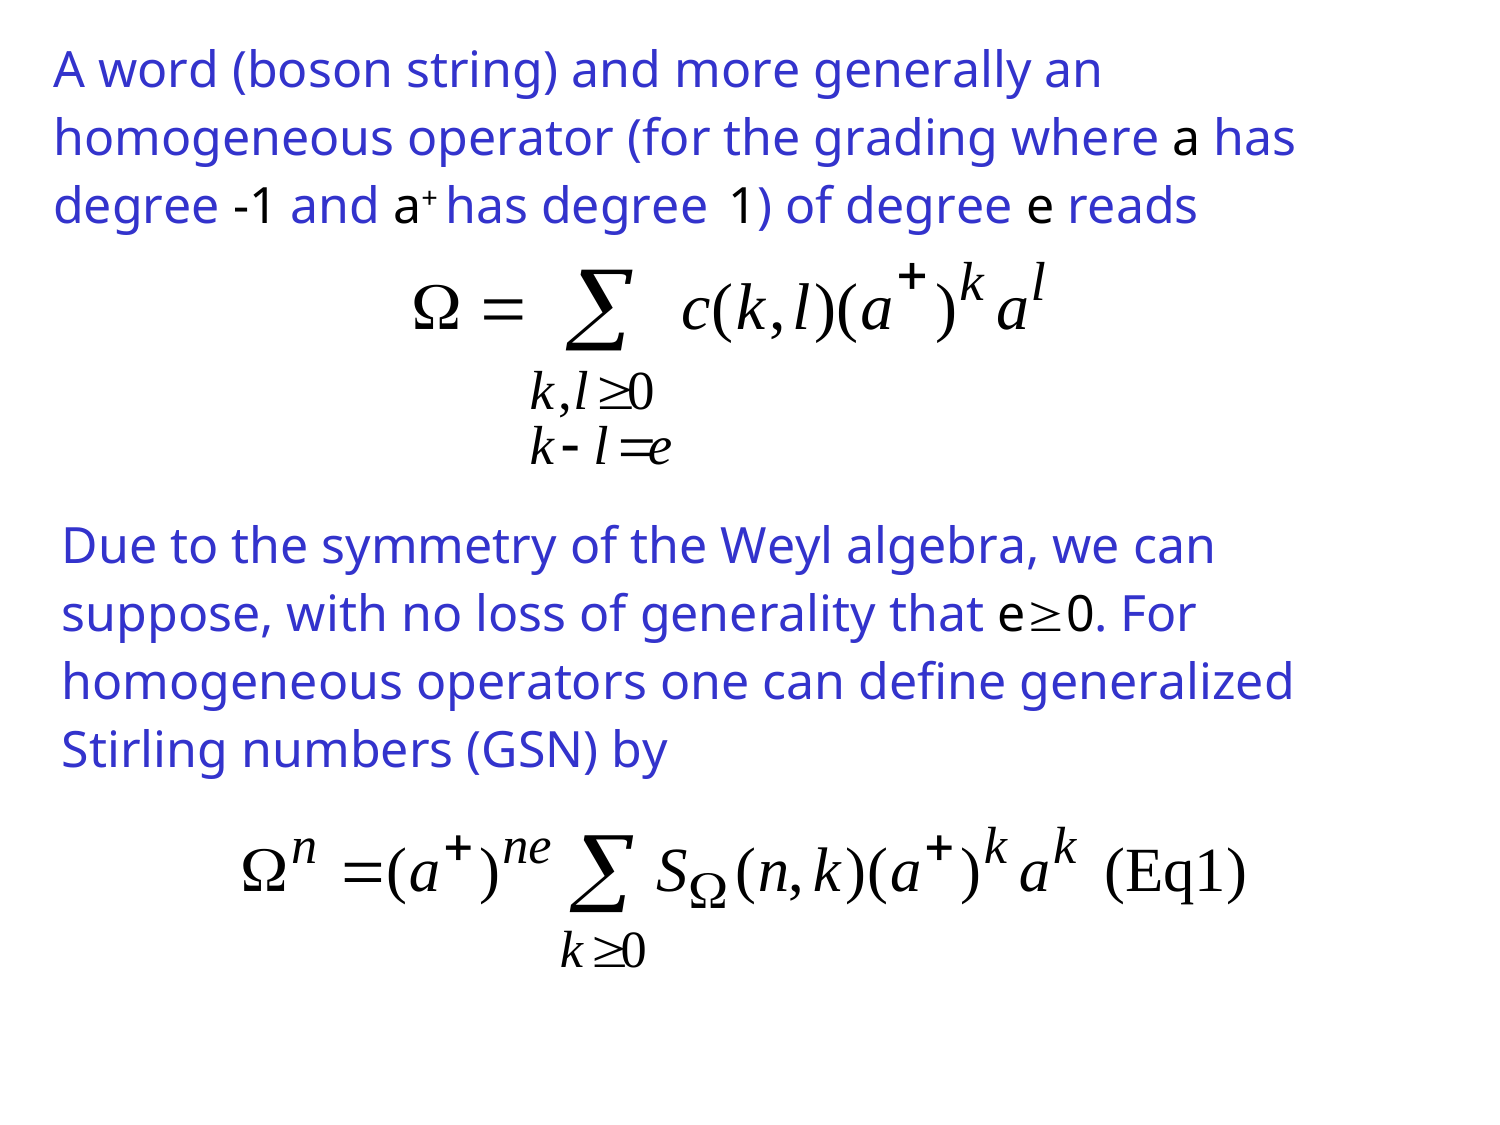

A word (boson string) and more generally an
homogeneous operator (for the grading where a has
degree -1 and a+ has degree 1) of degree e reads
Due to the symmetry of the Weyl algebra, we can
suppose, with no loss of generality that e0. For
homogeneous operators one can define generalized
Stirling numbers (GSN) by